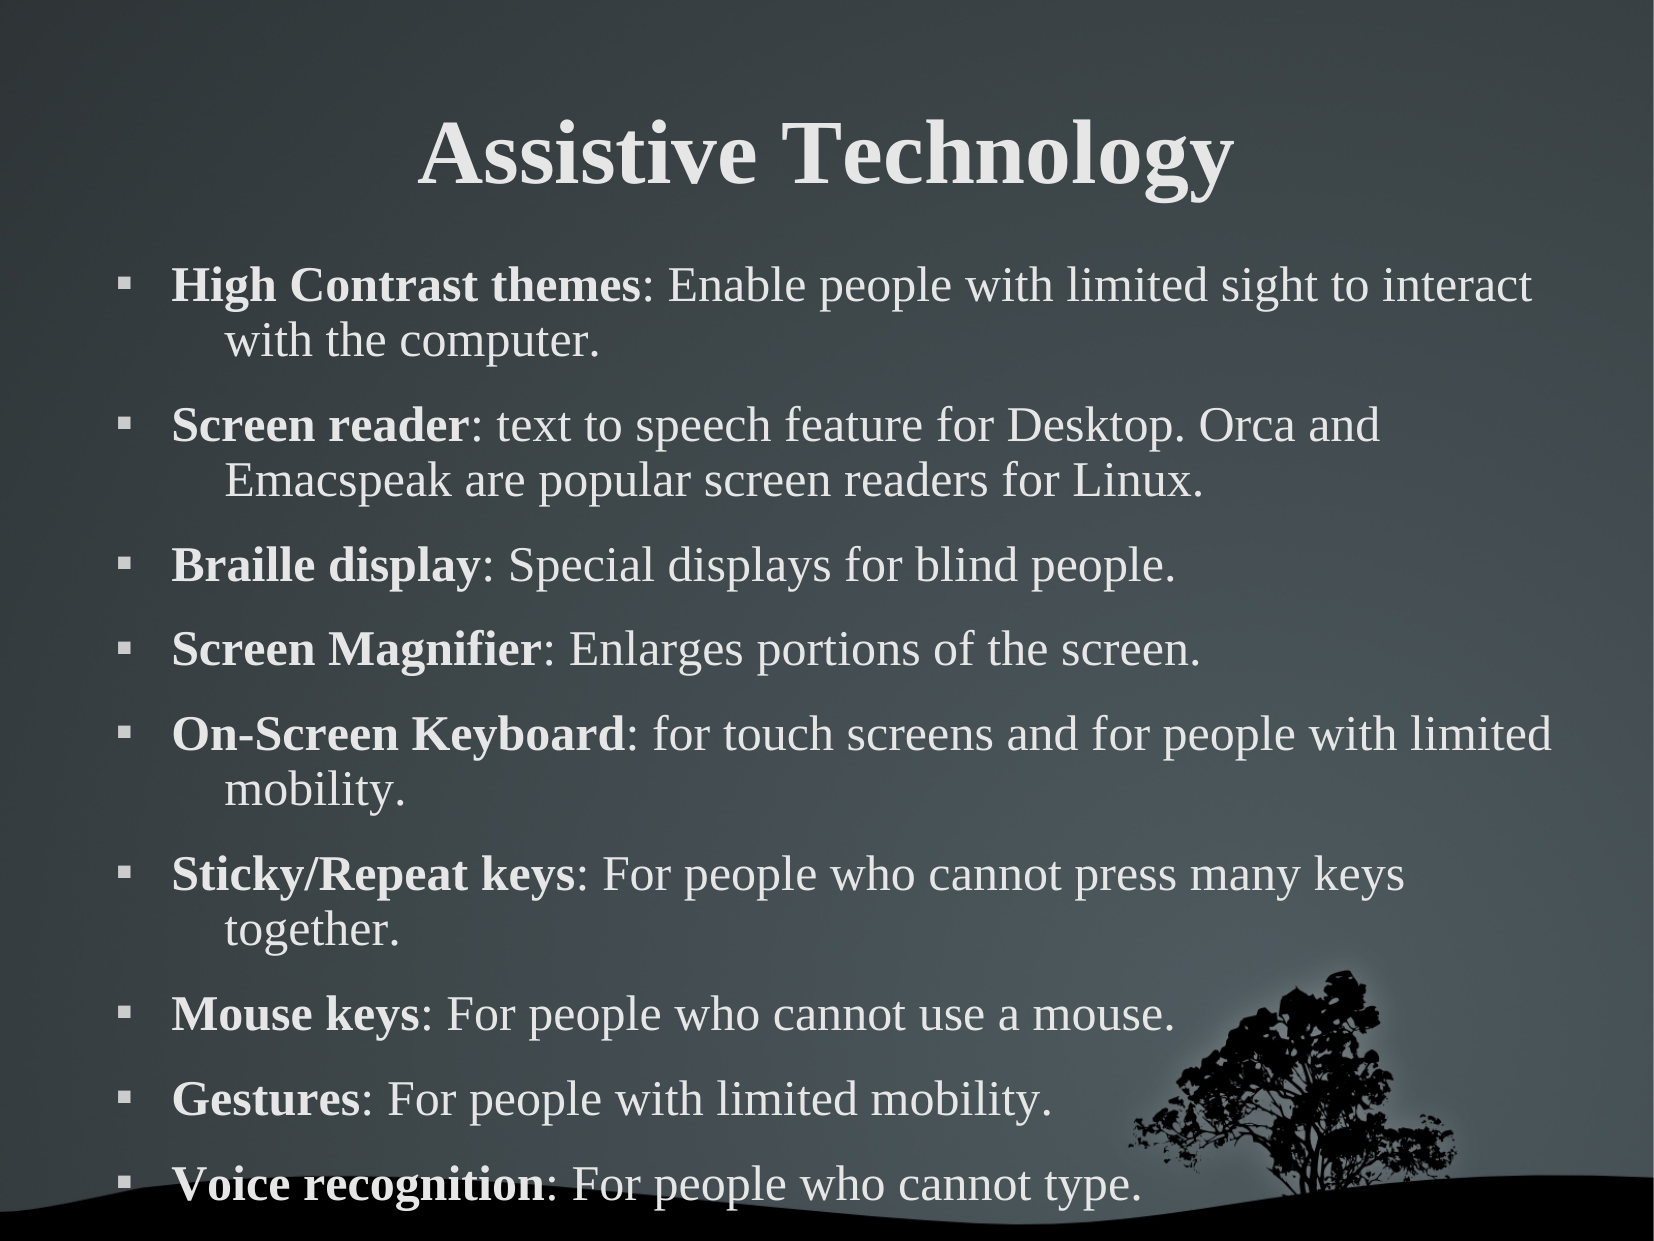

# Assistive Technology
High Contrast themes: Enable people with limited sight to interact with the computer.
Screen reader: text to speech feature for Desktop. Orca and Emacspeak are popular screen readers for Linux.
Braille display: Special displays for blind people.
Screen Magnifier: Enlarges portions of the screen.
On-Screen Keyboard: for touch screens and for people with limited mobility.
Sticky/Repeat keys: For people who cannot press many keys together.
Mouse keys: For people who cannot use a mouse.
Gestures: For people with limited mobility.
Voice recognition: For people who cannot type.